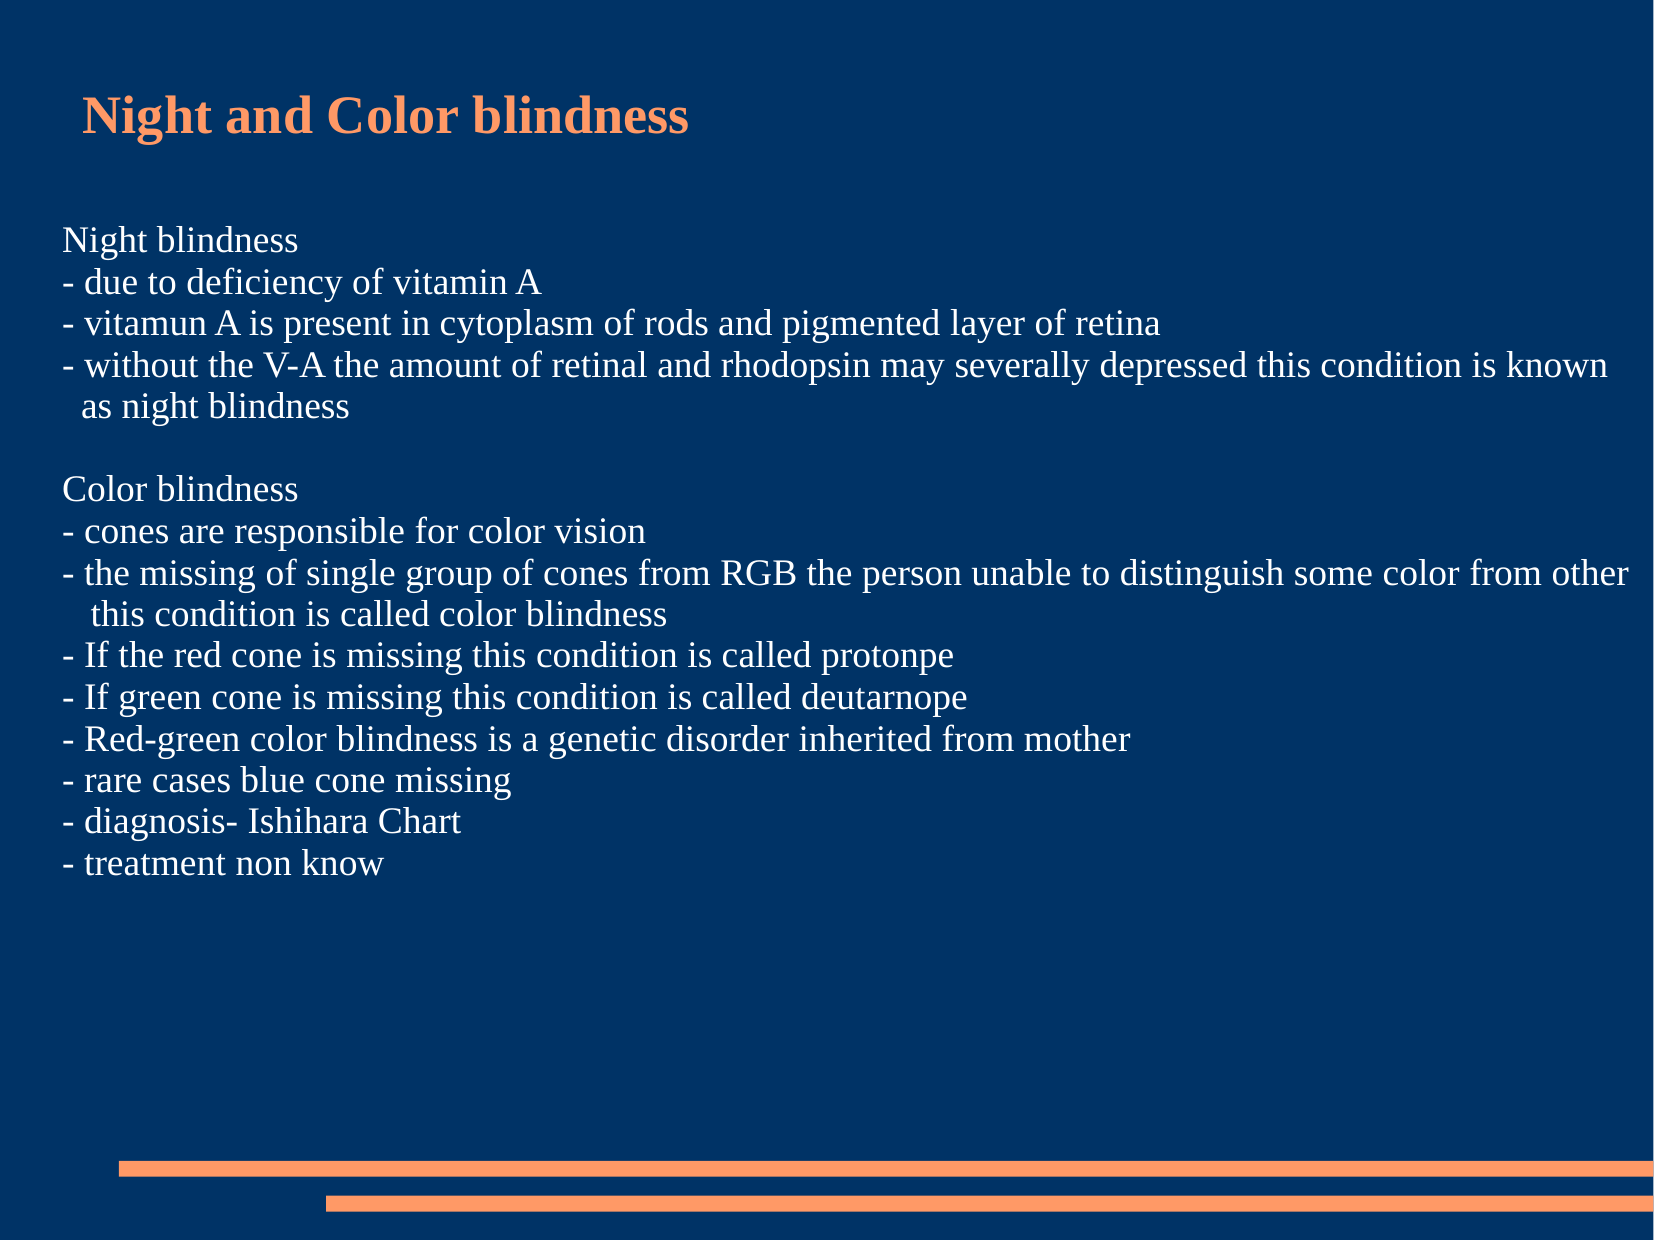

# Night and Color blindness
Night blindness
- due to deficiency of vitamin A
- vitamun A is present in cytoplasm of rods and pigmented layer of retina
- without the V-A the amount of retinal and rhodopsin may severally depressed this condition is known
 as night blindness
Color blindness
- cones are responsible for color vision
- the missing of single group of cones from RGB the person unable to distinguish some color from other
 this condition is called color blindness
- If the red cone is missing this condition is called protonpe
- If green cone is missing this condition is called deutarnope
- Red-green color blindness is a genetic disorder inherited from mother
- rare cases blue cone missing
- diagnosis- Ishihara Chart
- treatment non know